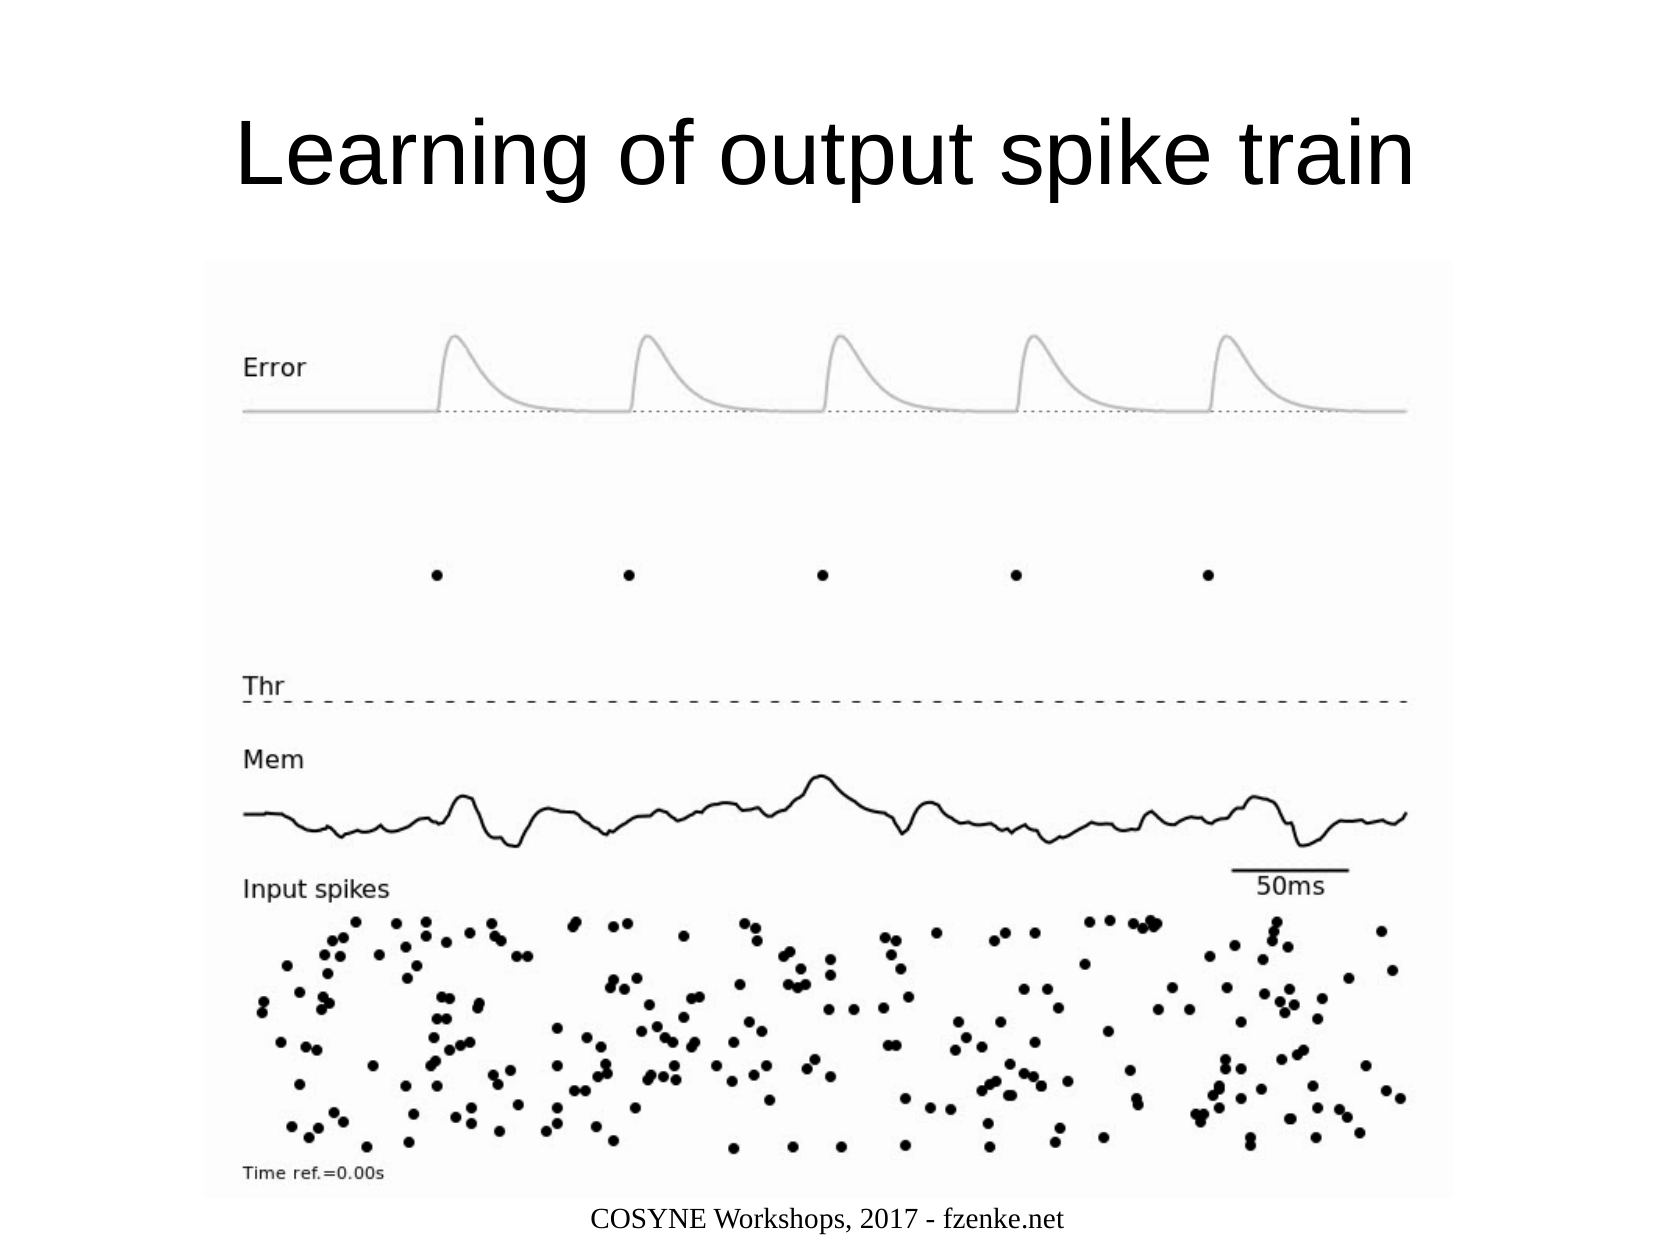

# Learning of output spike train
COSYNE Workshops, 2017 - fzenke.net